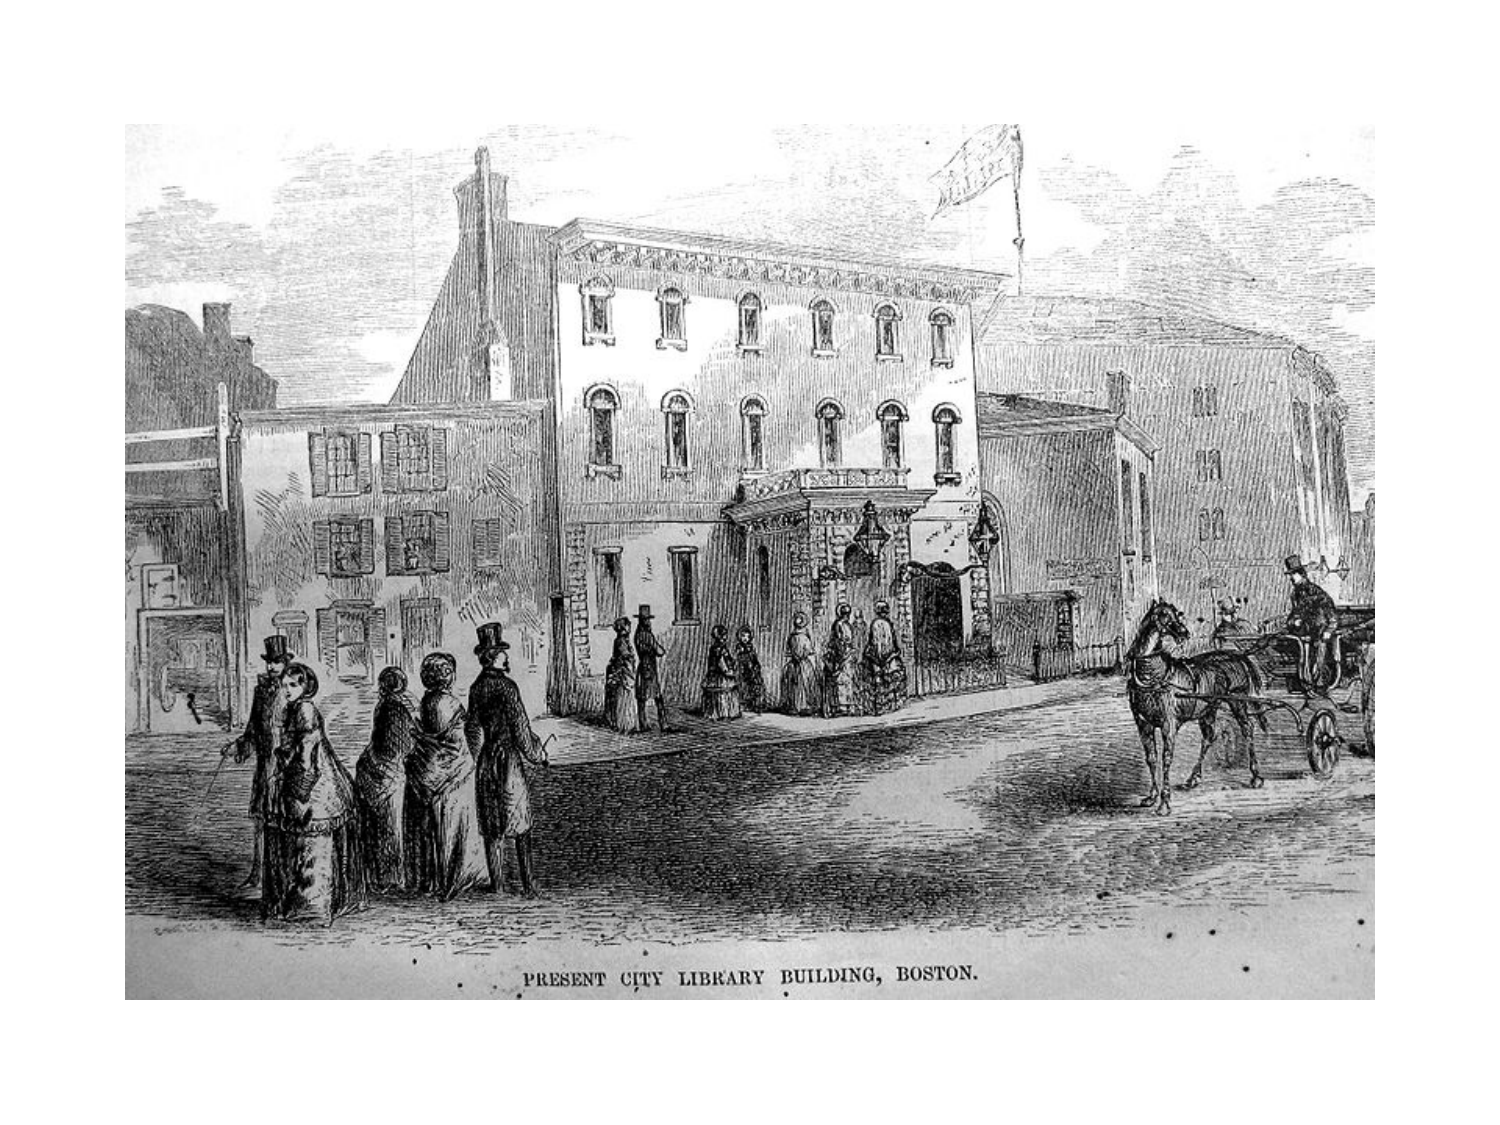

# Free Public Library
17
Oddelek za bibliotekarstvo, informacijsko znanost in knjigarstvo, Filozofska fakulteta